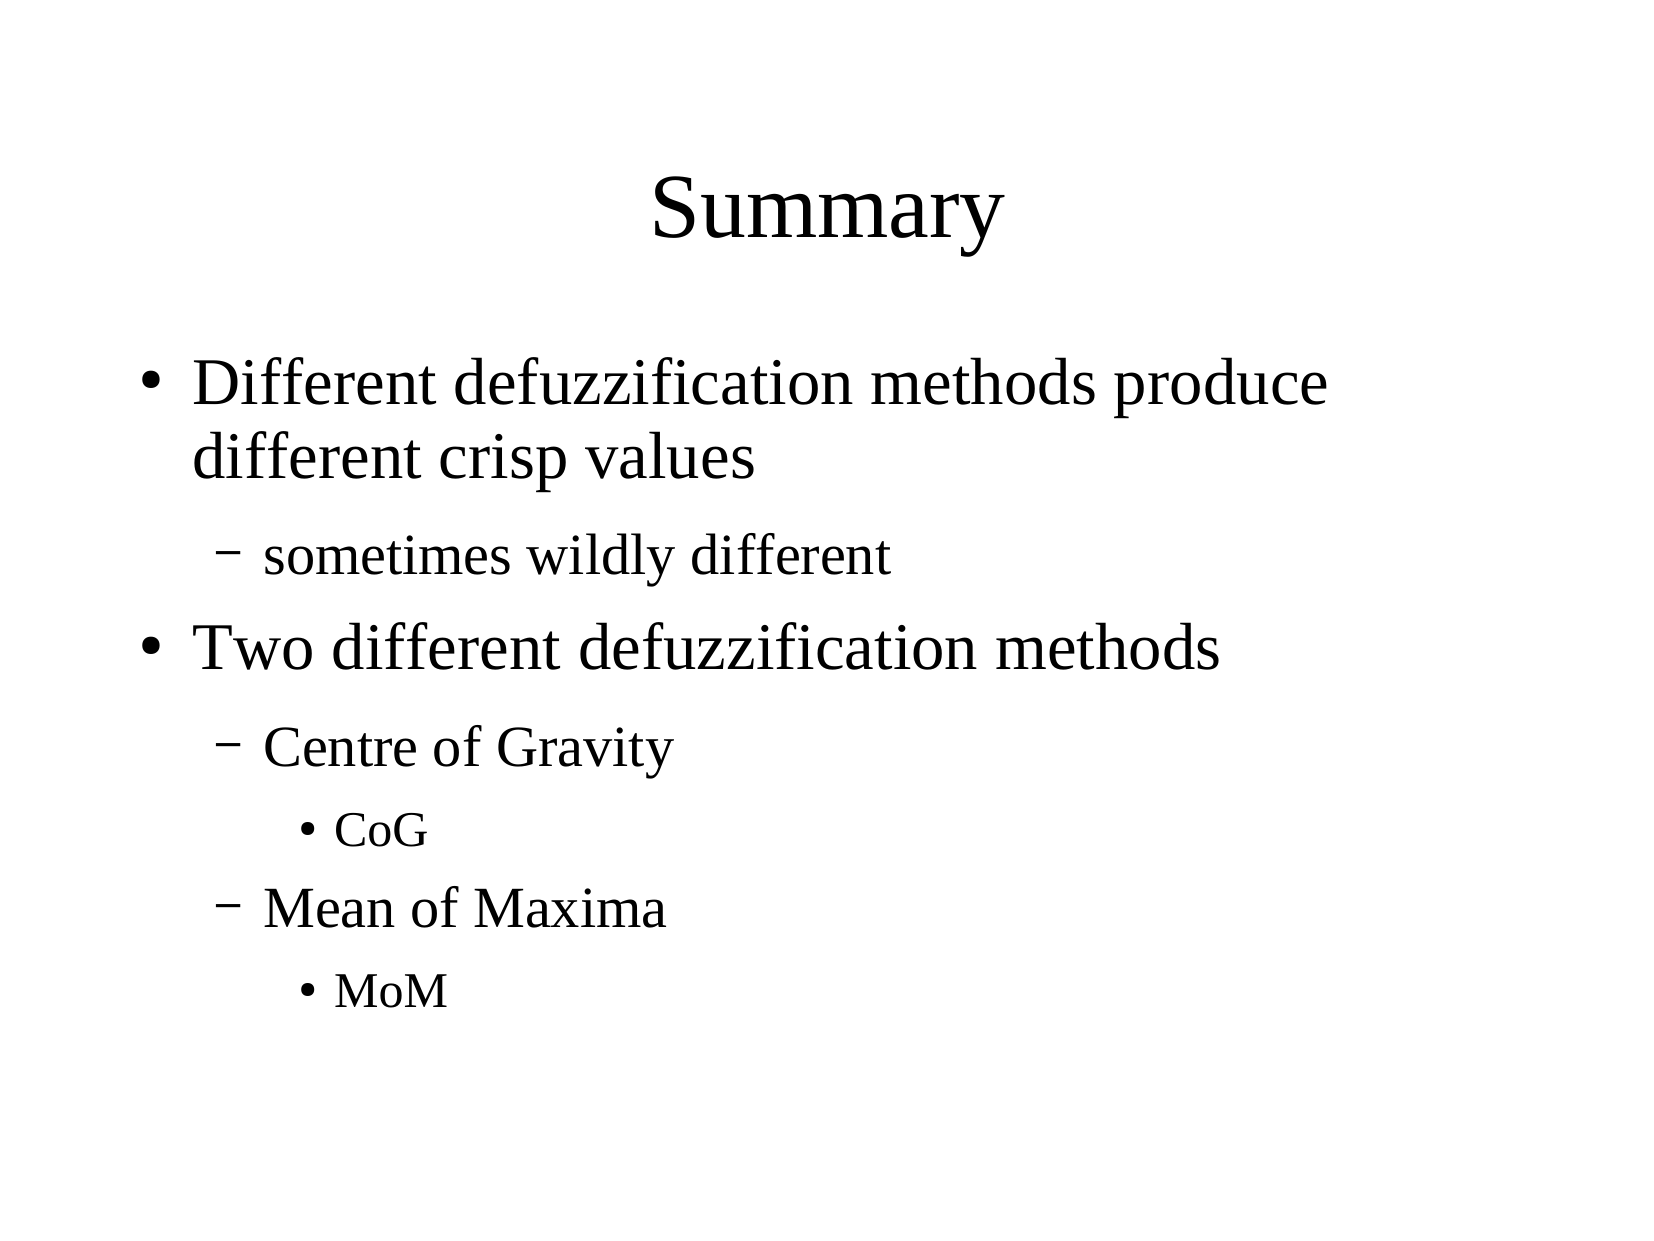

# Summary
Different defuzzification methods produce different crisp values
sometimes wildly different
Two different defuzzification methods
Centre of Gravity
CoG
Mean of Maxima
MoM